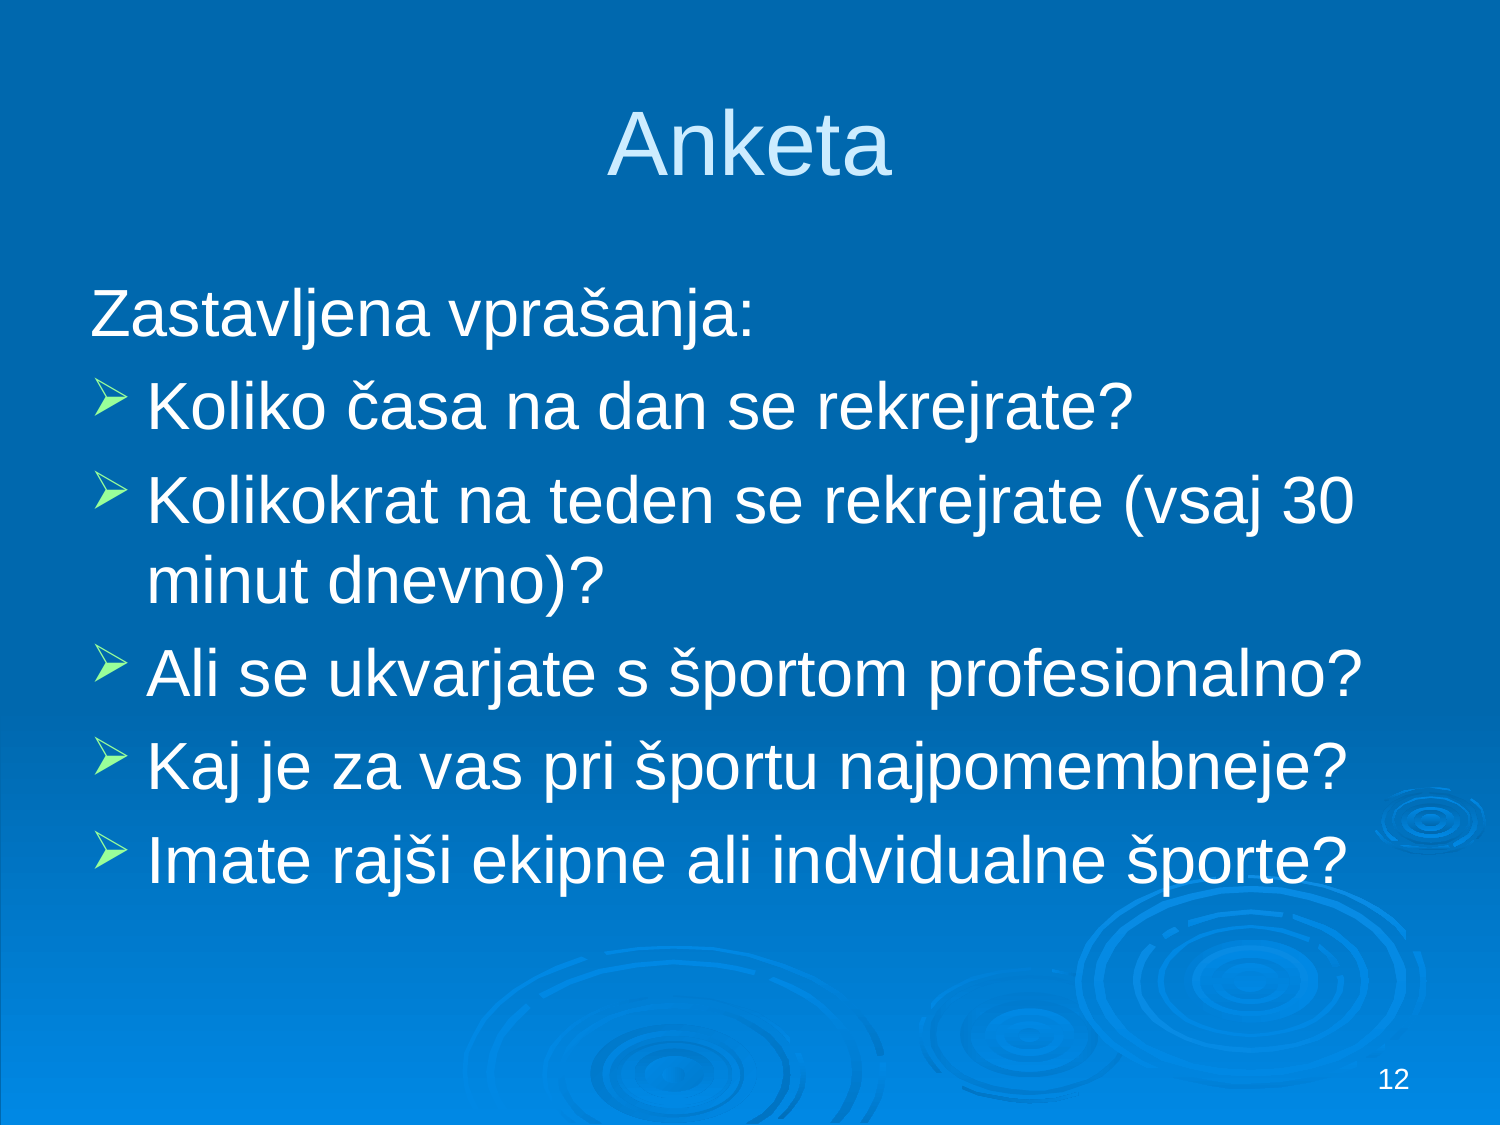

# Anketa
Zastavljena vprašanja:
Koliko časa na dan se rekrejrate?
Kolikokrat na teden se rekrejrate (vsaj 30 minut dnevno)?
Ali se ukvarjate s športom profesionalno?
Kaj je za vas pri športu najpomembneje?
Imate rajši ekipne ali indvidualne športe?